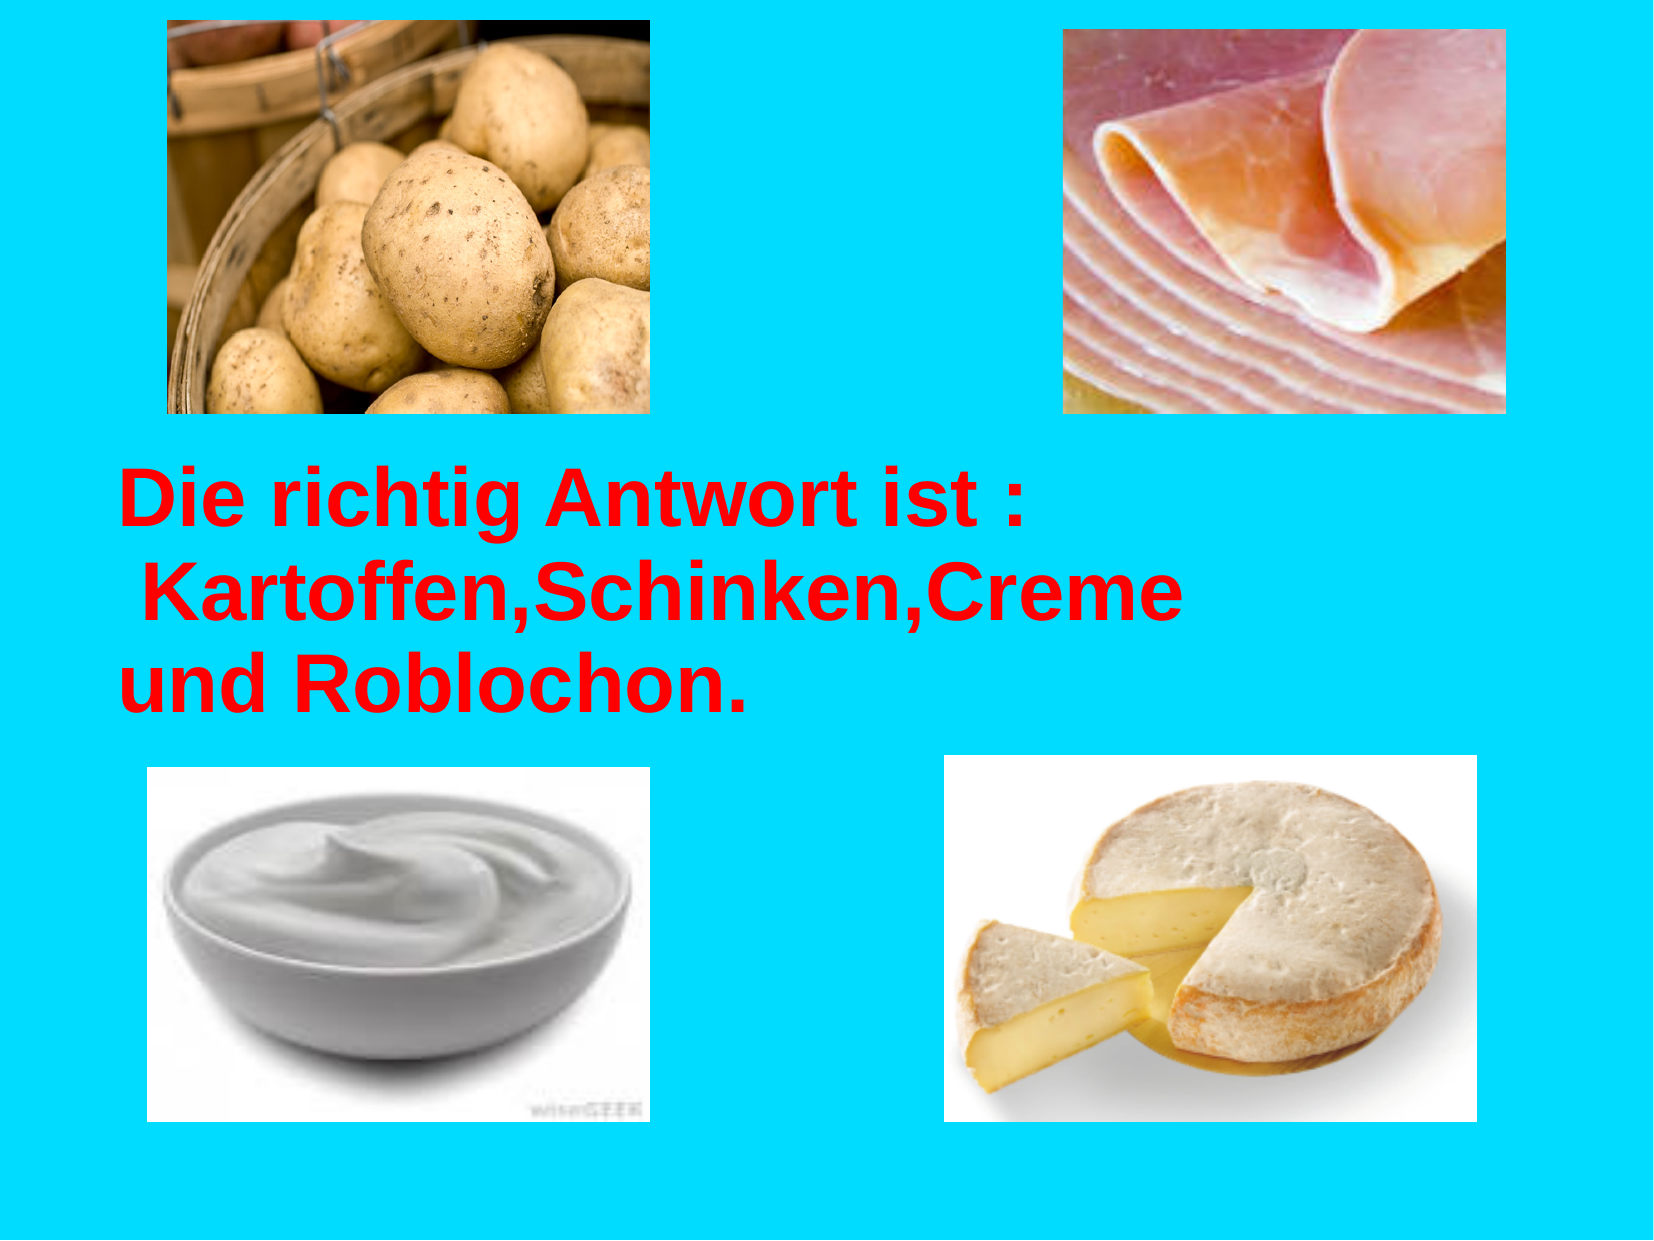

Die richtig Antwort ist :
 Kartoffen,Schinken,Creme
und Roblochon.